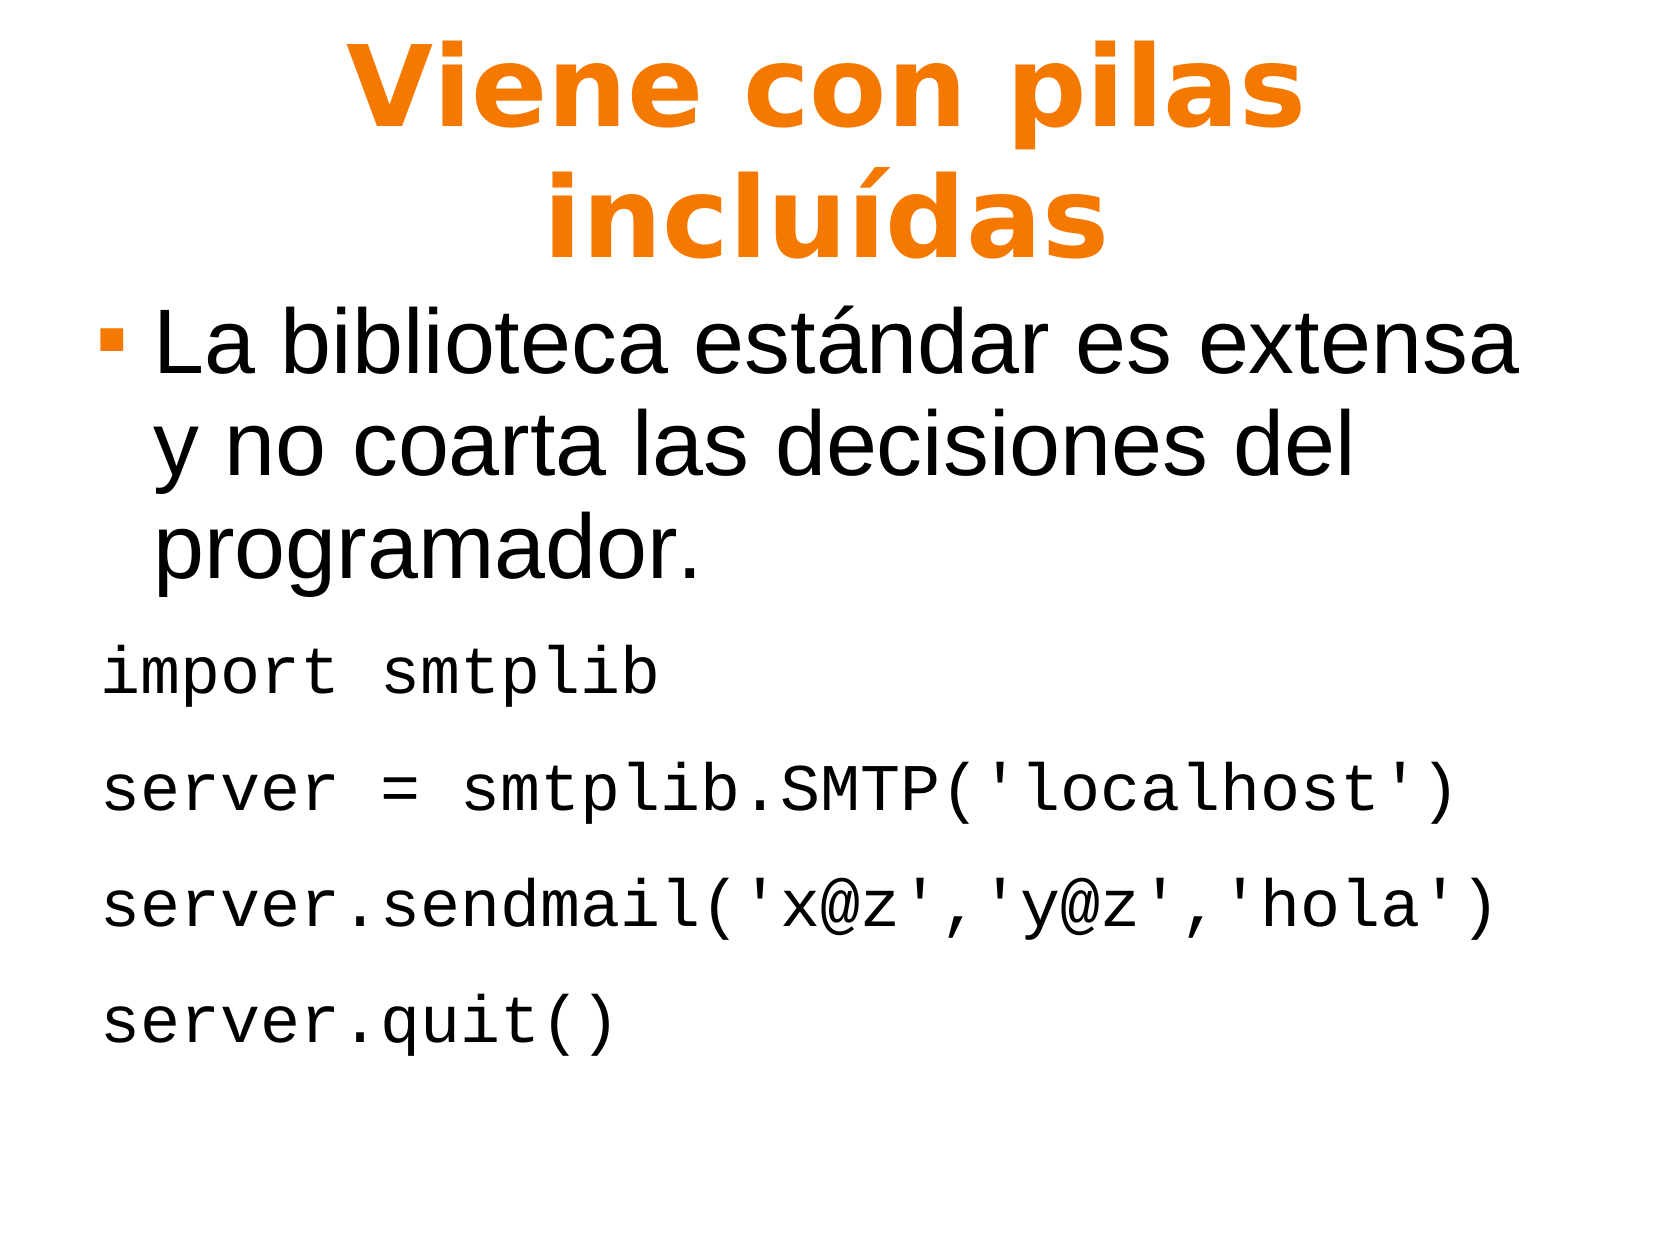

# Viene con pilas incluídas
La biblioteca estándar es extensa y no coarta las decisiones del programador.
import smtplib
server = smtplib.SMTP('localhost')
server.sendmail('x@z','y@z','hola')
server.quit()